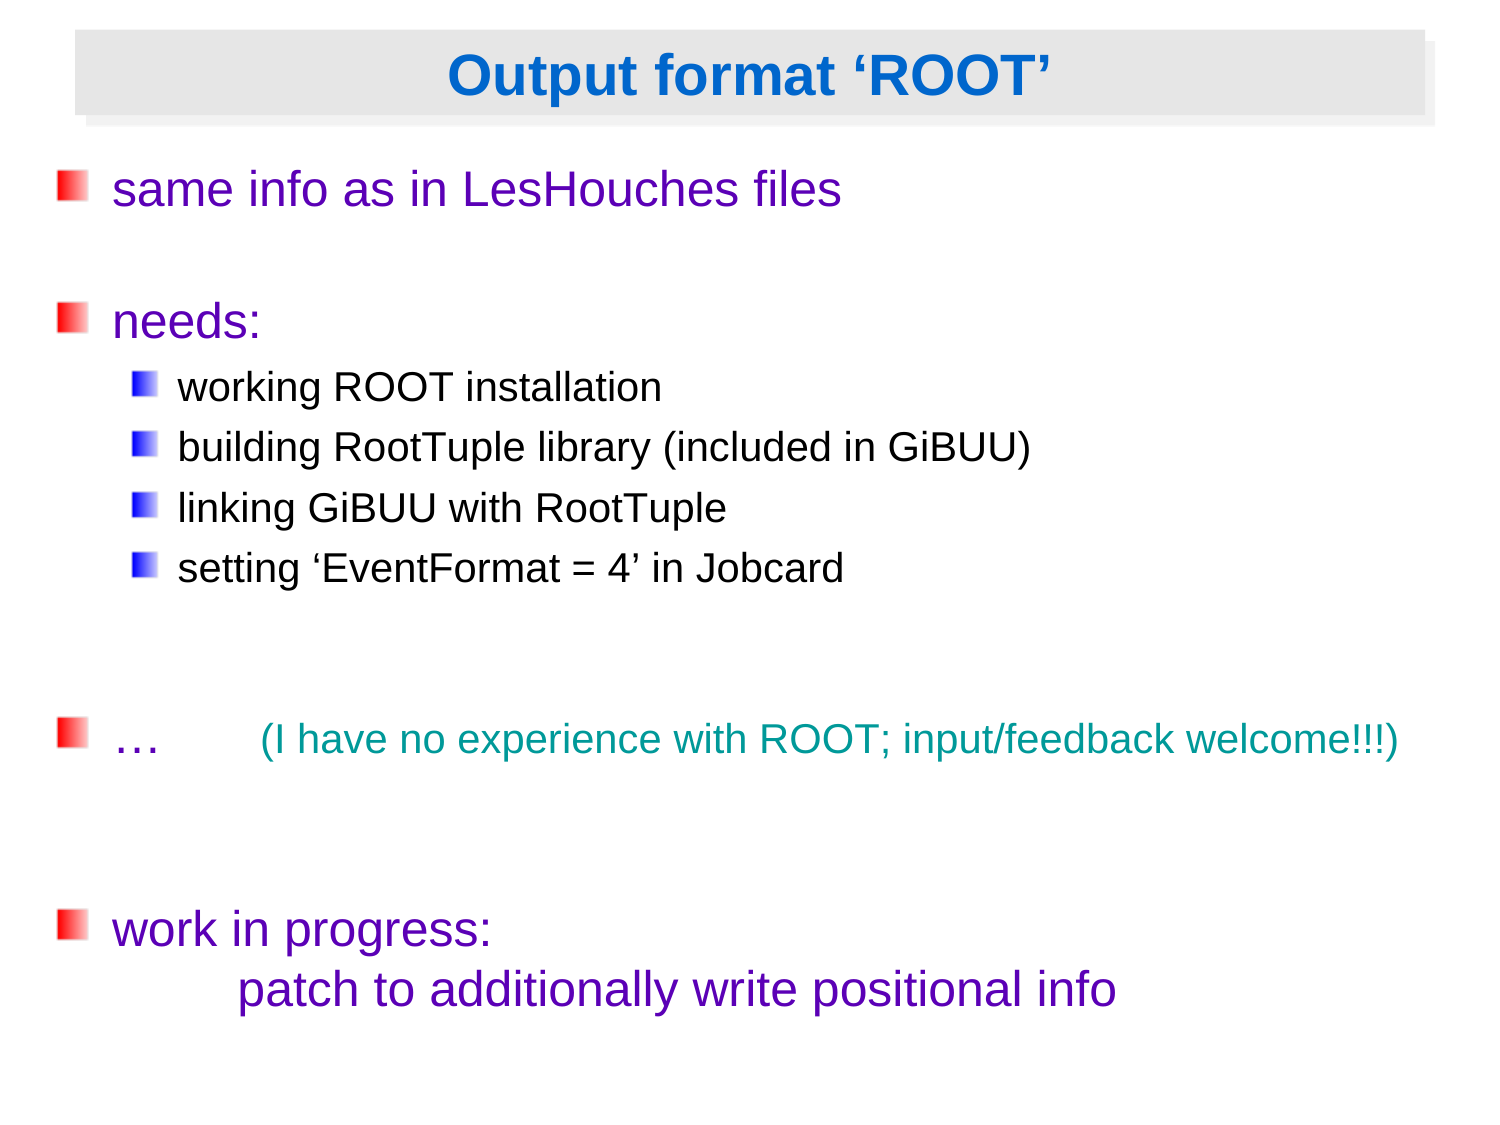

# Output format ‘ROOT’
same info as in LesHouches files
needs:
working ROOT installation
building RootTuple library (included in GiBUU)
linking GiBUU with RootTuple
setting ‘EventFormat = 4’ in Jobcard
… (I have no experience with ROOT; input/feedback welcome!!!)
work in progress:
 patch to additionally write positional info